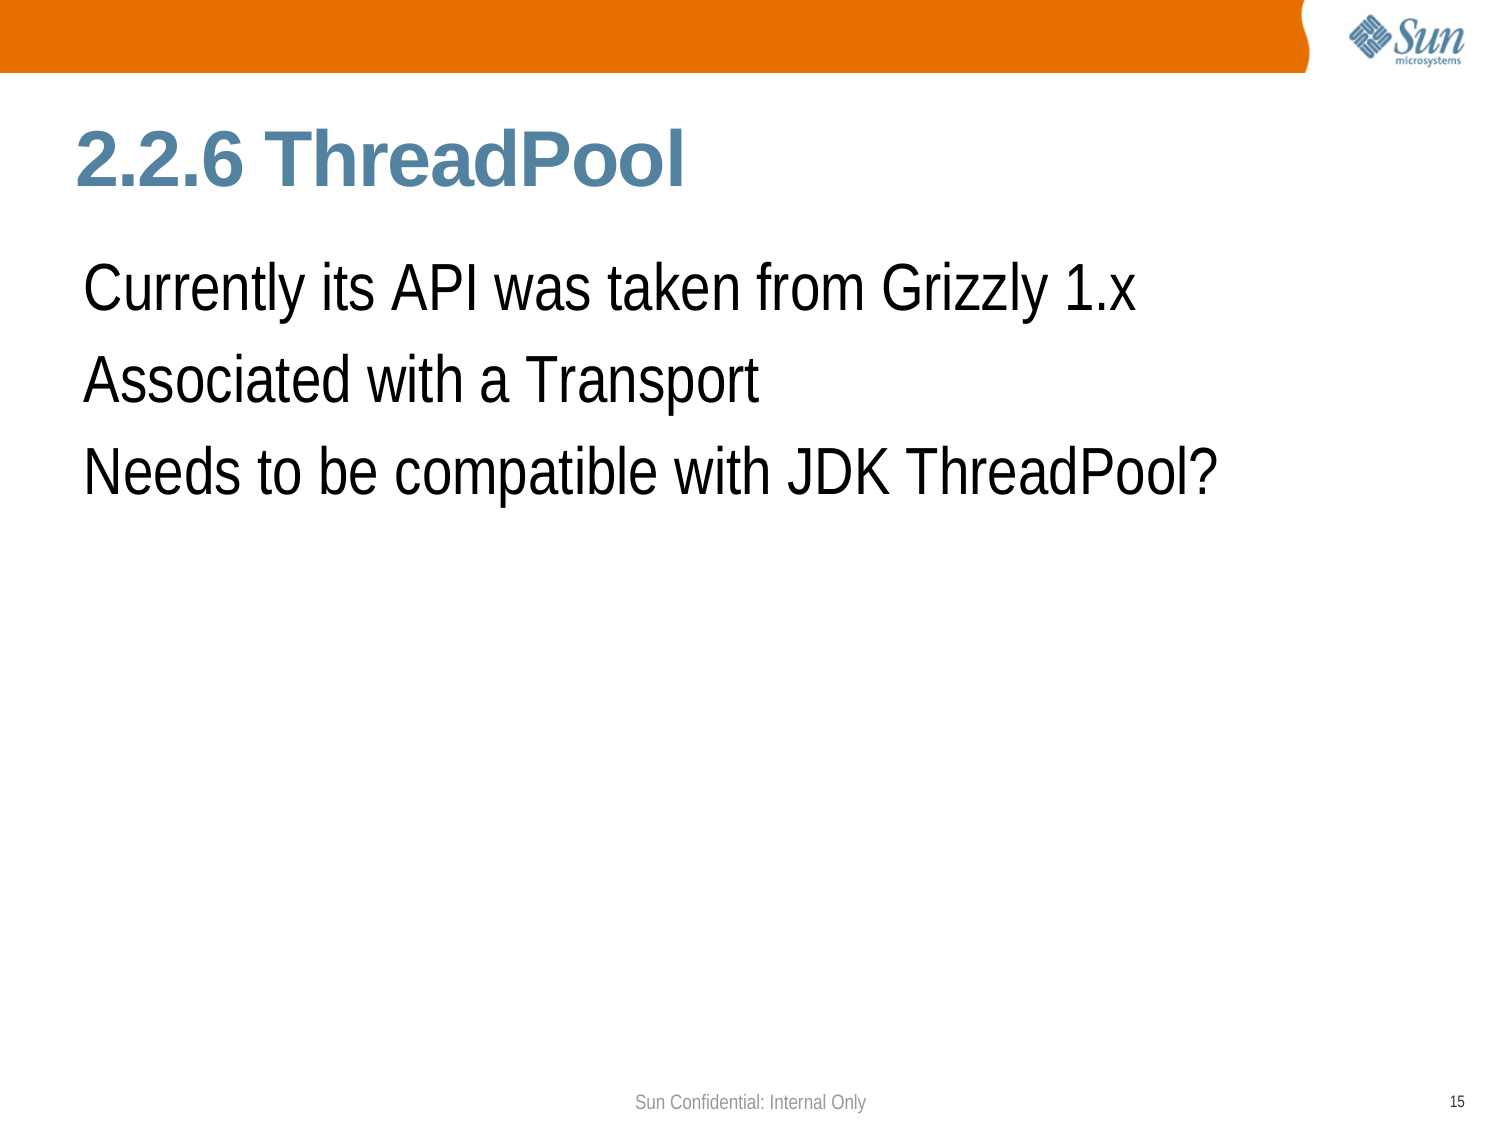

# 2.2.6 ThreadPool
Currently its API was taken from Grizzly 1.x
Associated with a Transport
Needs to be compatible with JDK ThreadPool?